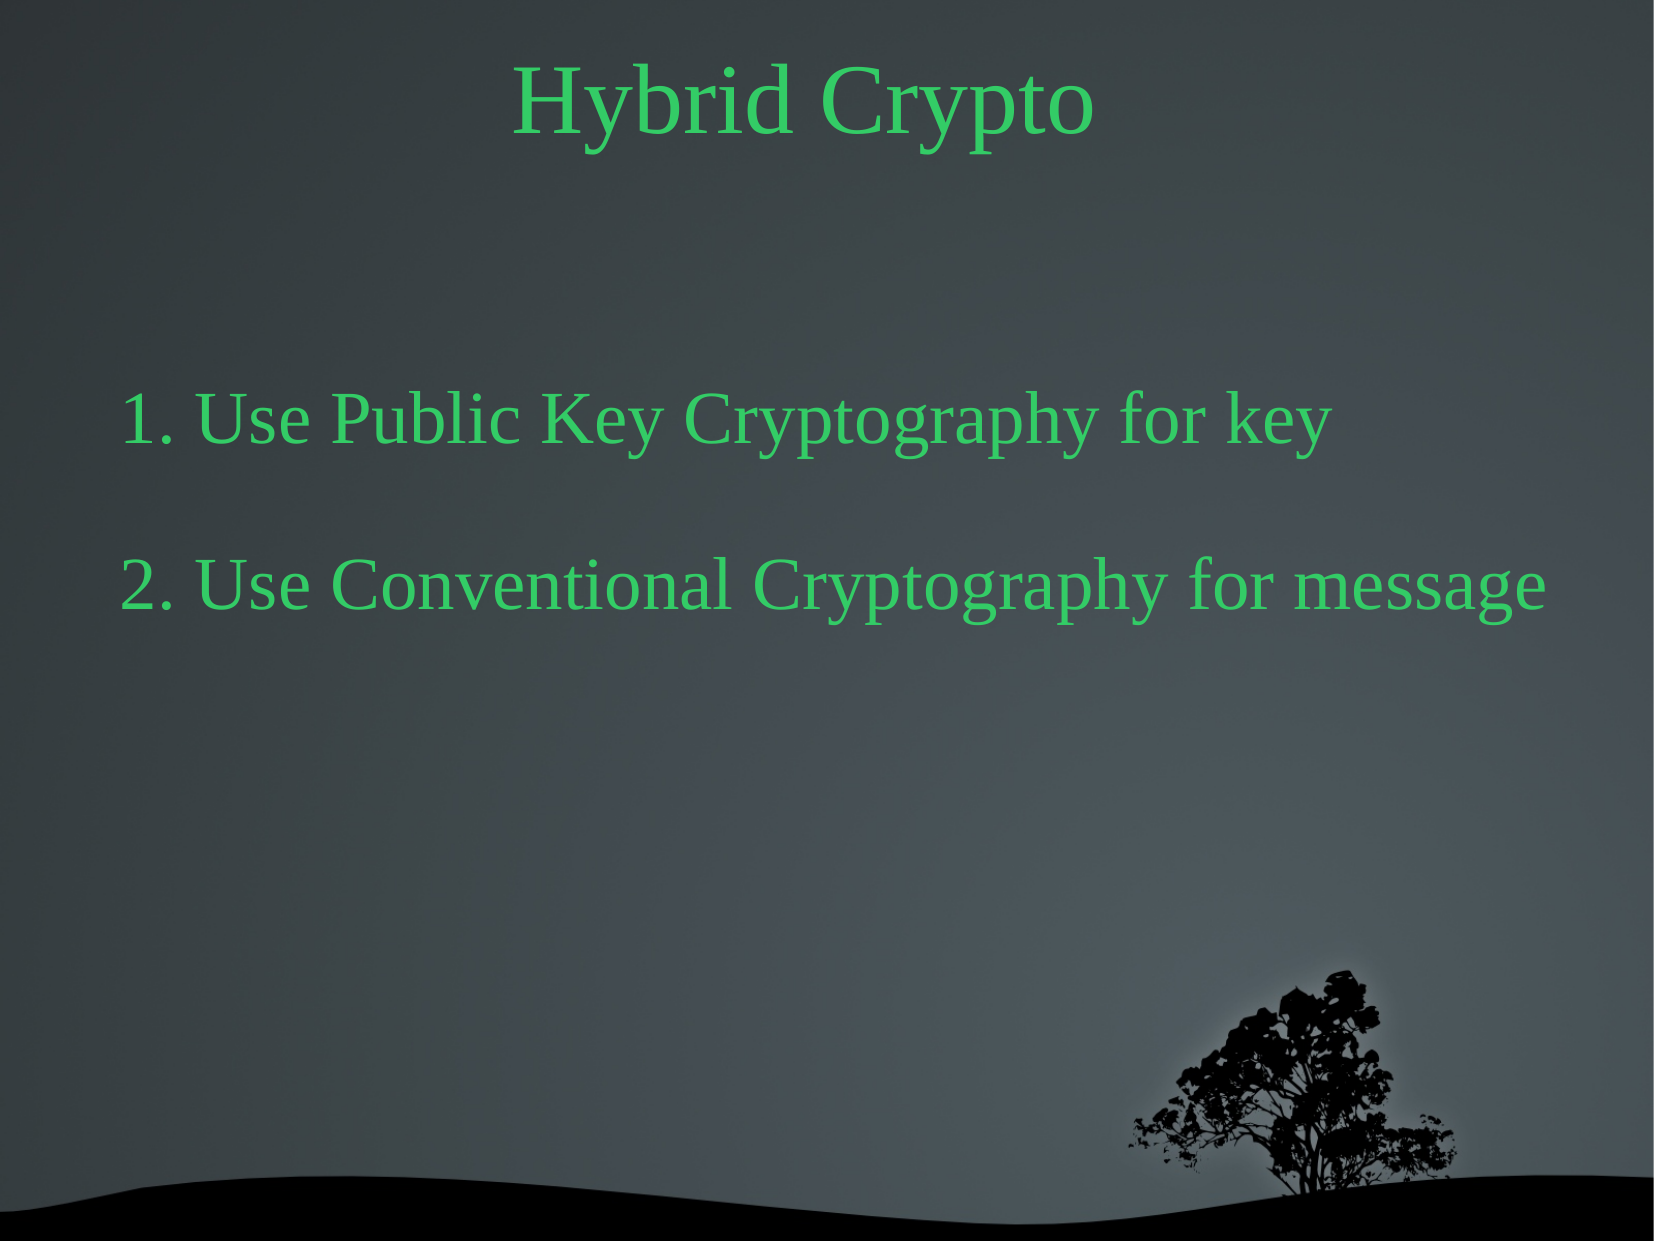

Hybrid Crypto
1. Use Public Key Cryptography for key
2. Use Conventional Cryptography for message